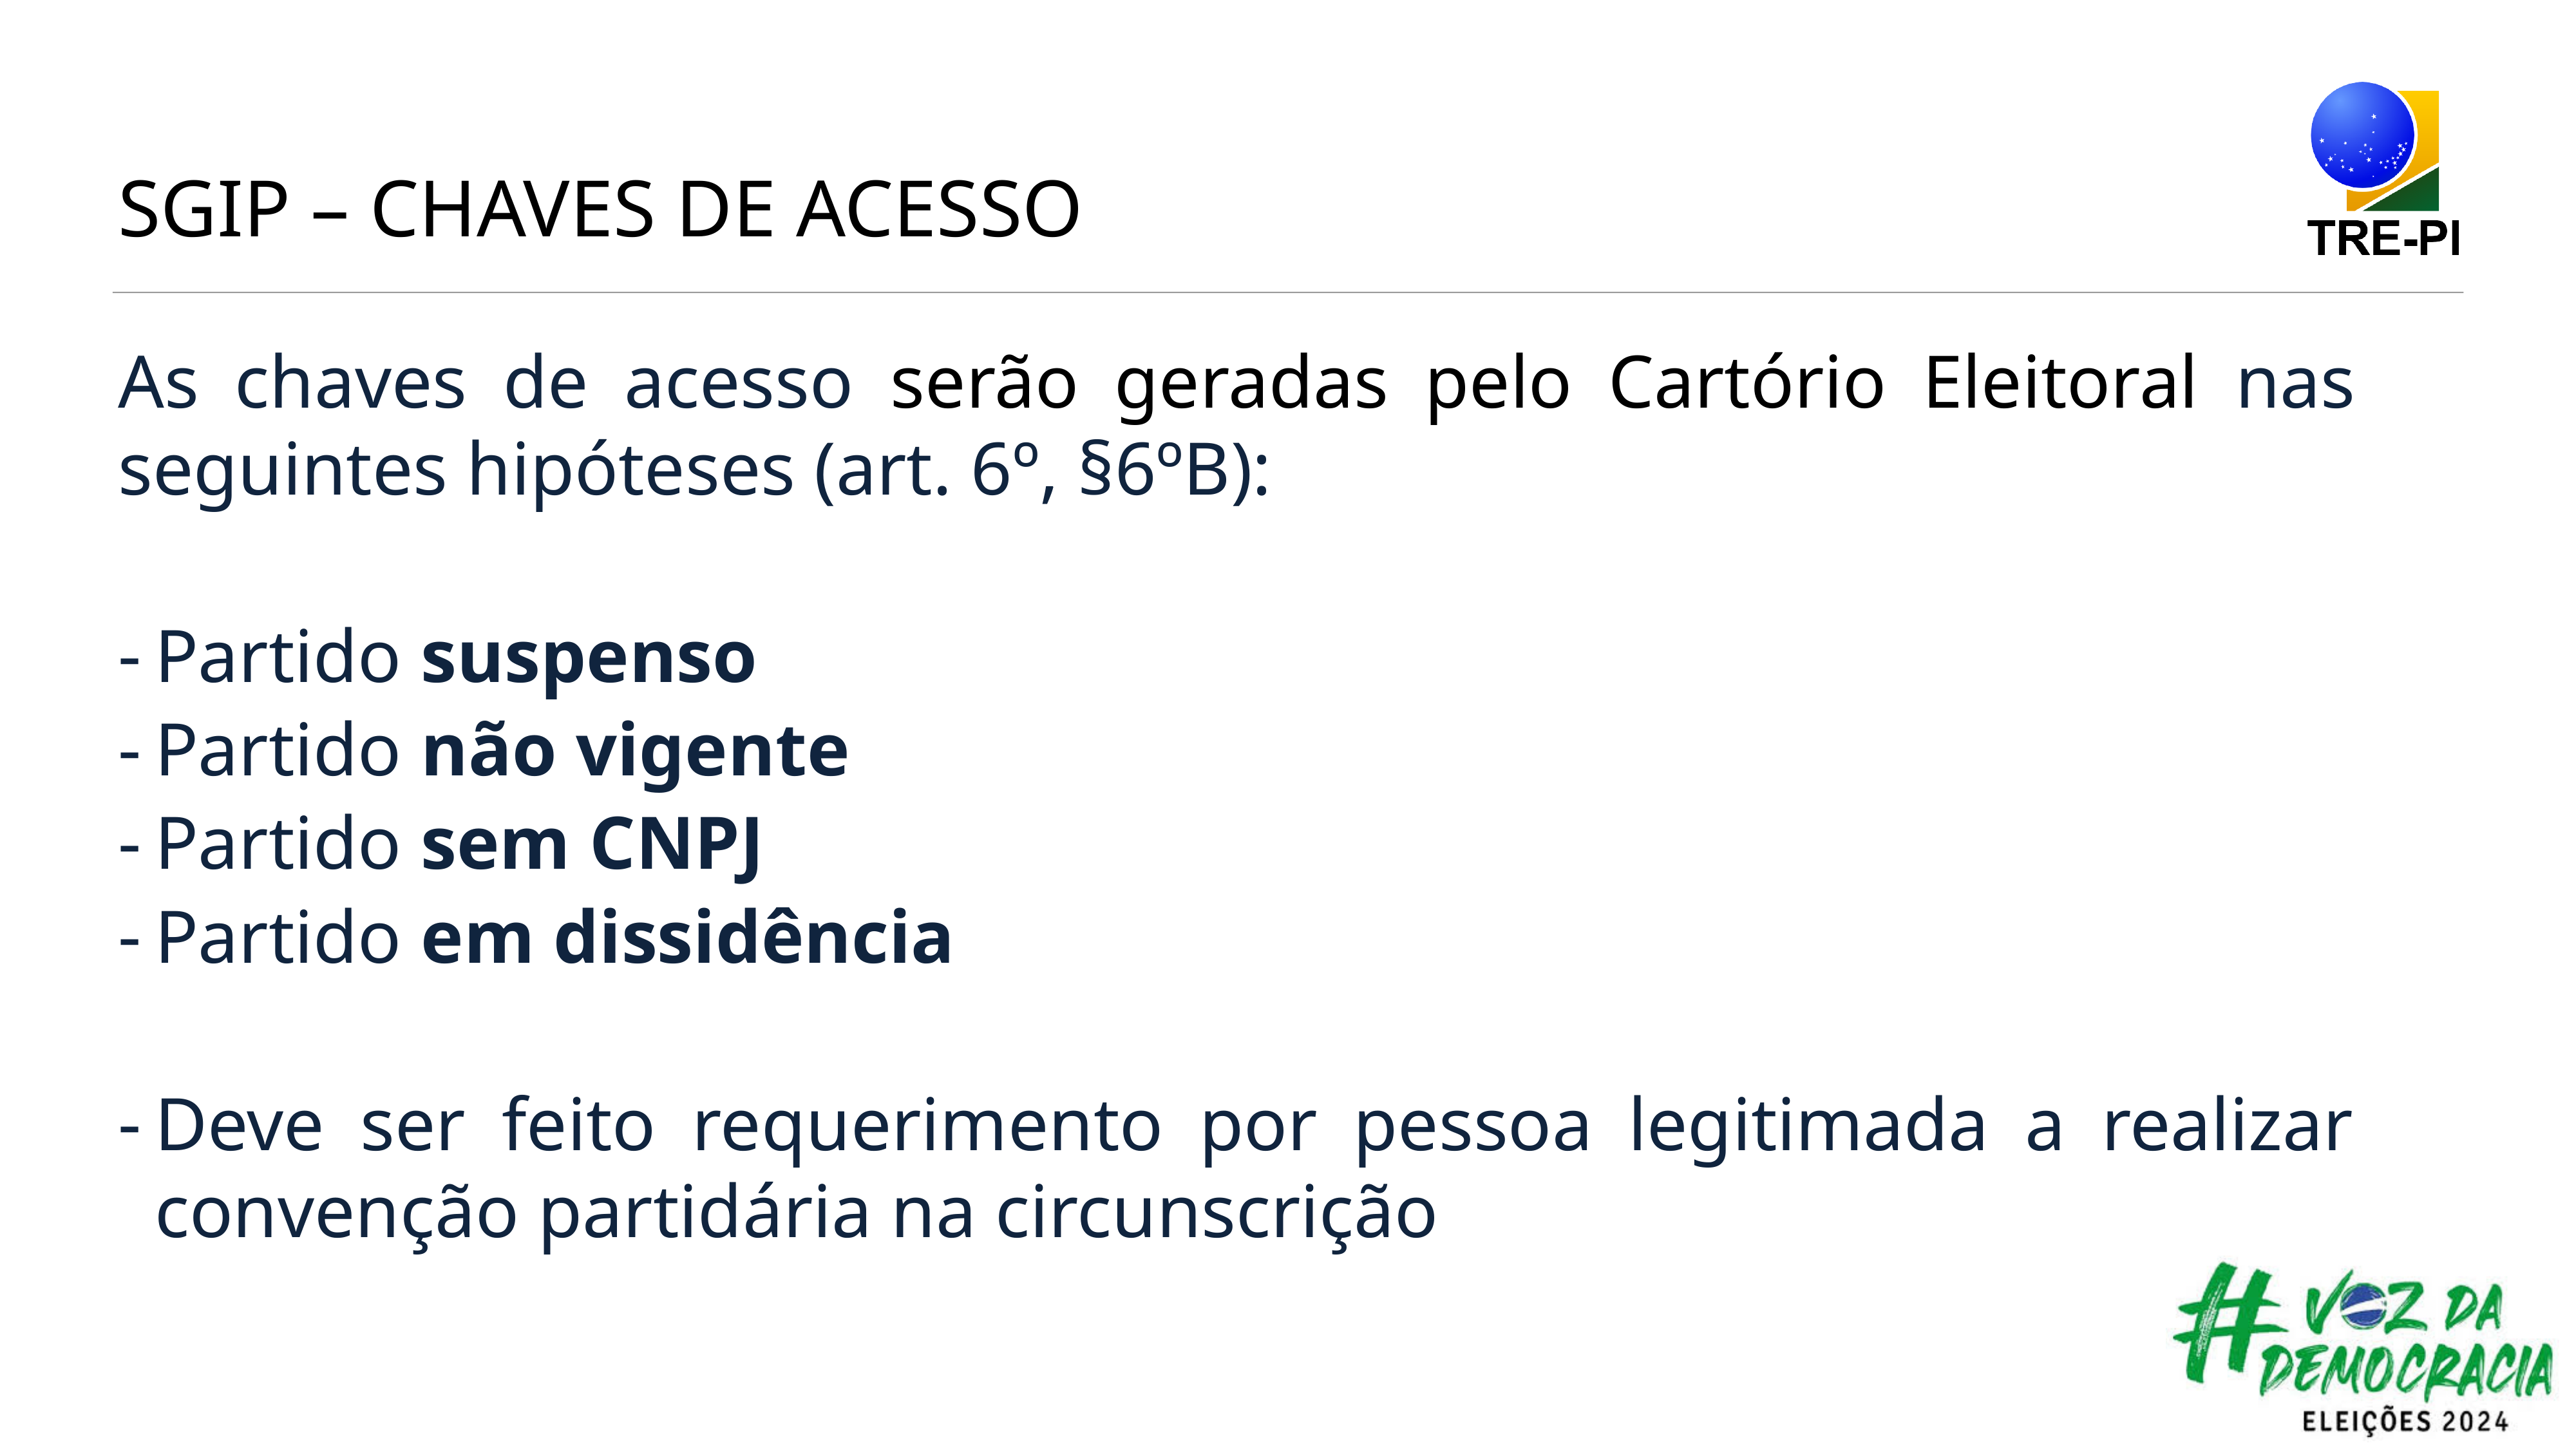

# SGIP – CHAVES DE ACESSO
As chaves de acesso serão geradas pelo Cartório Eleitoral nas seguintes hipóteses (art. 6º, §6ºB):
Partido suspenso
Partido não vigente
Partido sem CNPJ
Partido em dissidência
Deve ser feito requerimento por pessoa legitimada a realizar convenção partidária na circunscrição